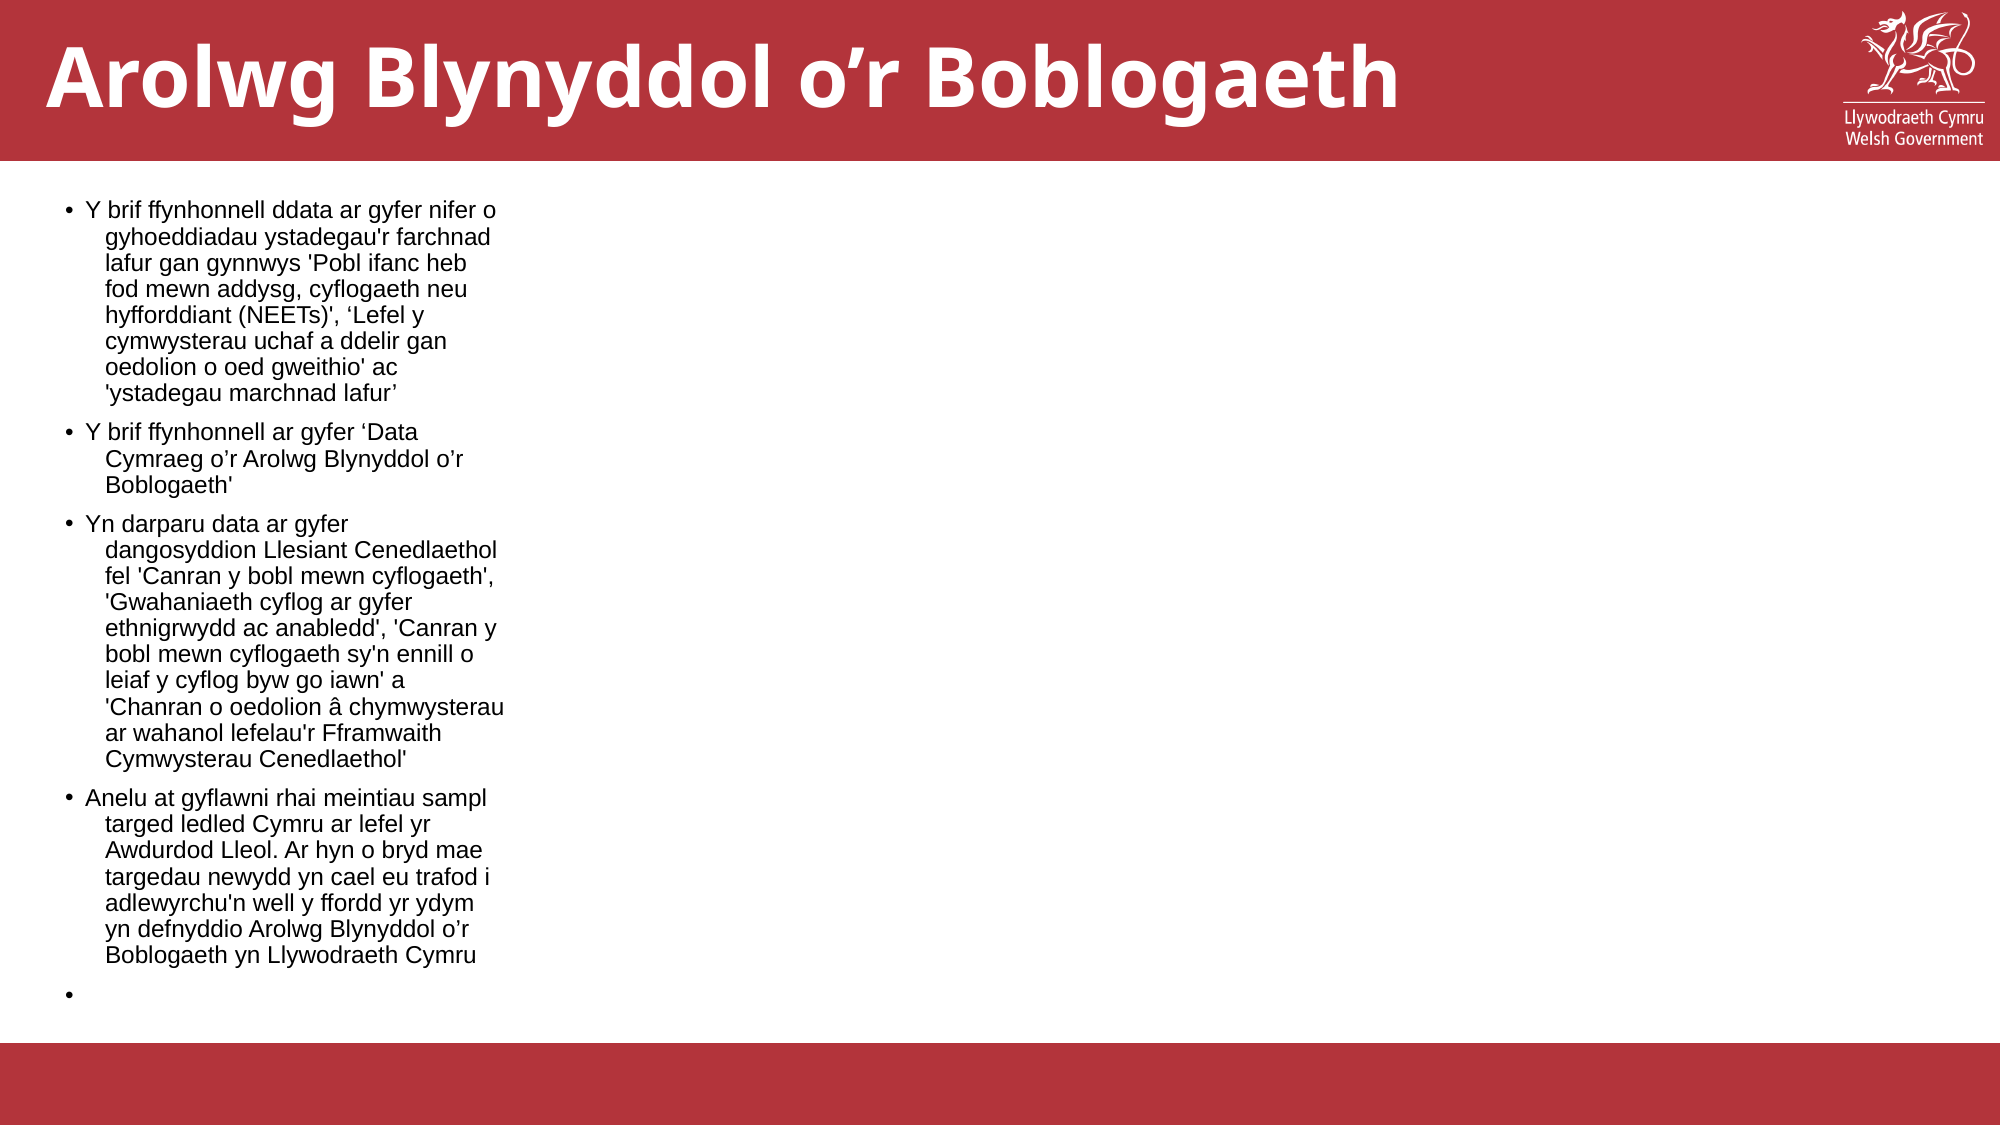

Arolwg Blynyddol o’r Boblogaeth
# Y brif ffynhonnell ddata ar gyfer nifer o gyhoeddiadau ystadegau'r farchnad lafur gan gynnwys 'Pobl ifanc heb fod mewn addysg, cyflogaeth neu hyfforddiant (NEETs)', ‘Lefel y cymwysterau uchaf a ddelir gan oedolion o oed gweithio' ac 'ystadegau marchnad lafur’
Y brif ffynhonnell ar gyfer ‘Data Cymraeg o’r Arolwg Blynyddol o’r Boblogaeth'
Yn darparu data ar gyfer dangosyddion Llesiant Cenedlaethol fel 'Canran y bobl mewn cyflogaeth', 'Gwahaniaeth cyflog ar gyfer ethnigrwydd ac anabledd', 'Canran y bobl mewn cyflogaeth sy'n ennill o leiaf y cyflog byw go iawn' a 'Chanran o oedolion â chymwysterau ar wahanol lefelau'r Fframwaith Cymwysterau Cenedlaethol'
Anelu at gyflawni rhai meintiau sampl targed ledled Cymru ar lefel yr Awdurdod Lleol. Ar hyn o bryd mae targedau newydd yn cael eu trafod i adlewyrchu'n well y ffordd yr ydym yn defnyddio Arolwg Blynyddol o’r Boblogaeth yn Llywodraeth Cymru